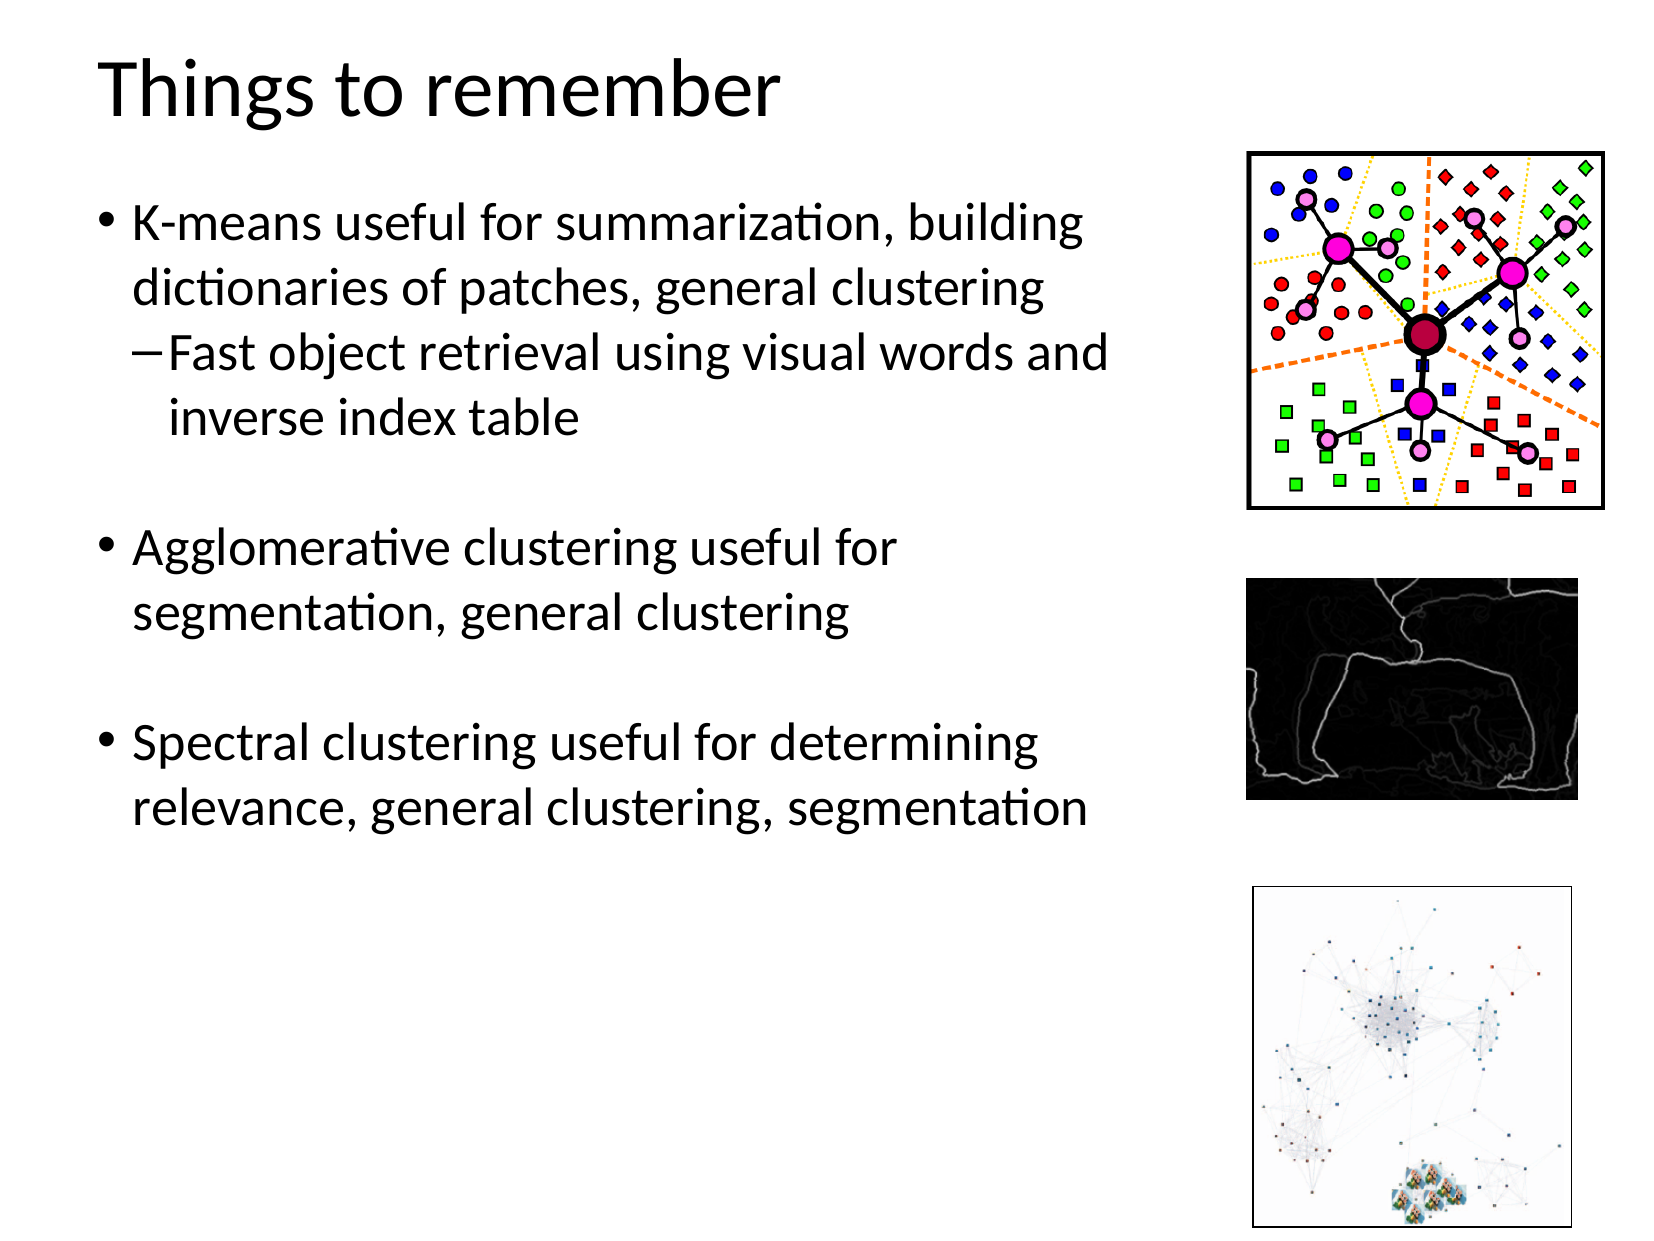

Things to remember
K-means useful for summarization, building dictionaries of patches, general clustering
Fast object retrieval using visual words and inverse index table
Agglomerative clustering useful for segmentation, general clustering
Spectral clustering useful for determining relevance, general clustering, segmentation